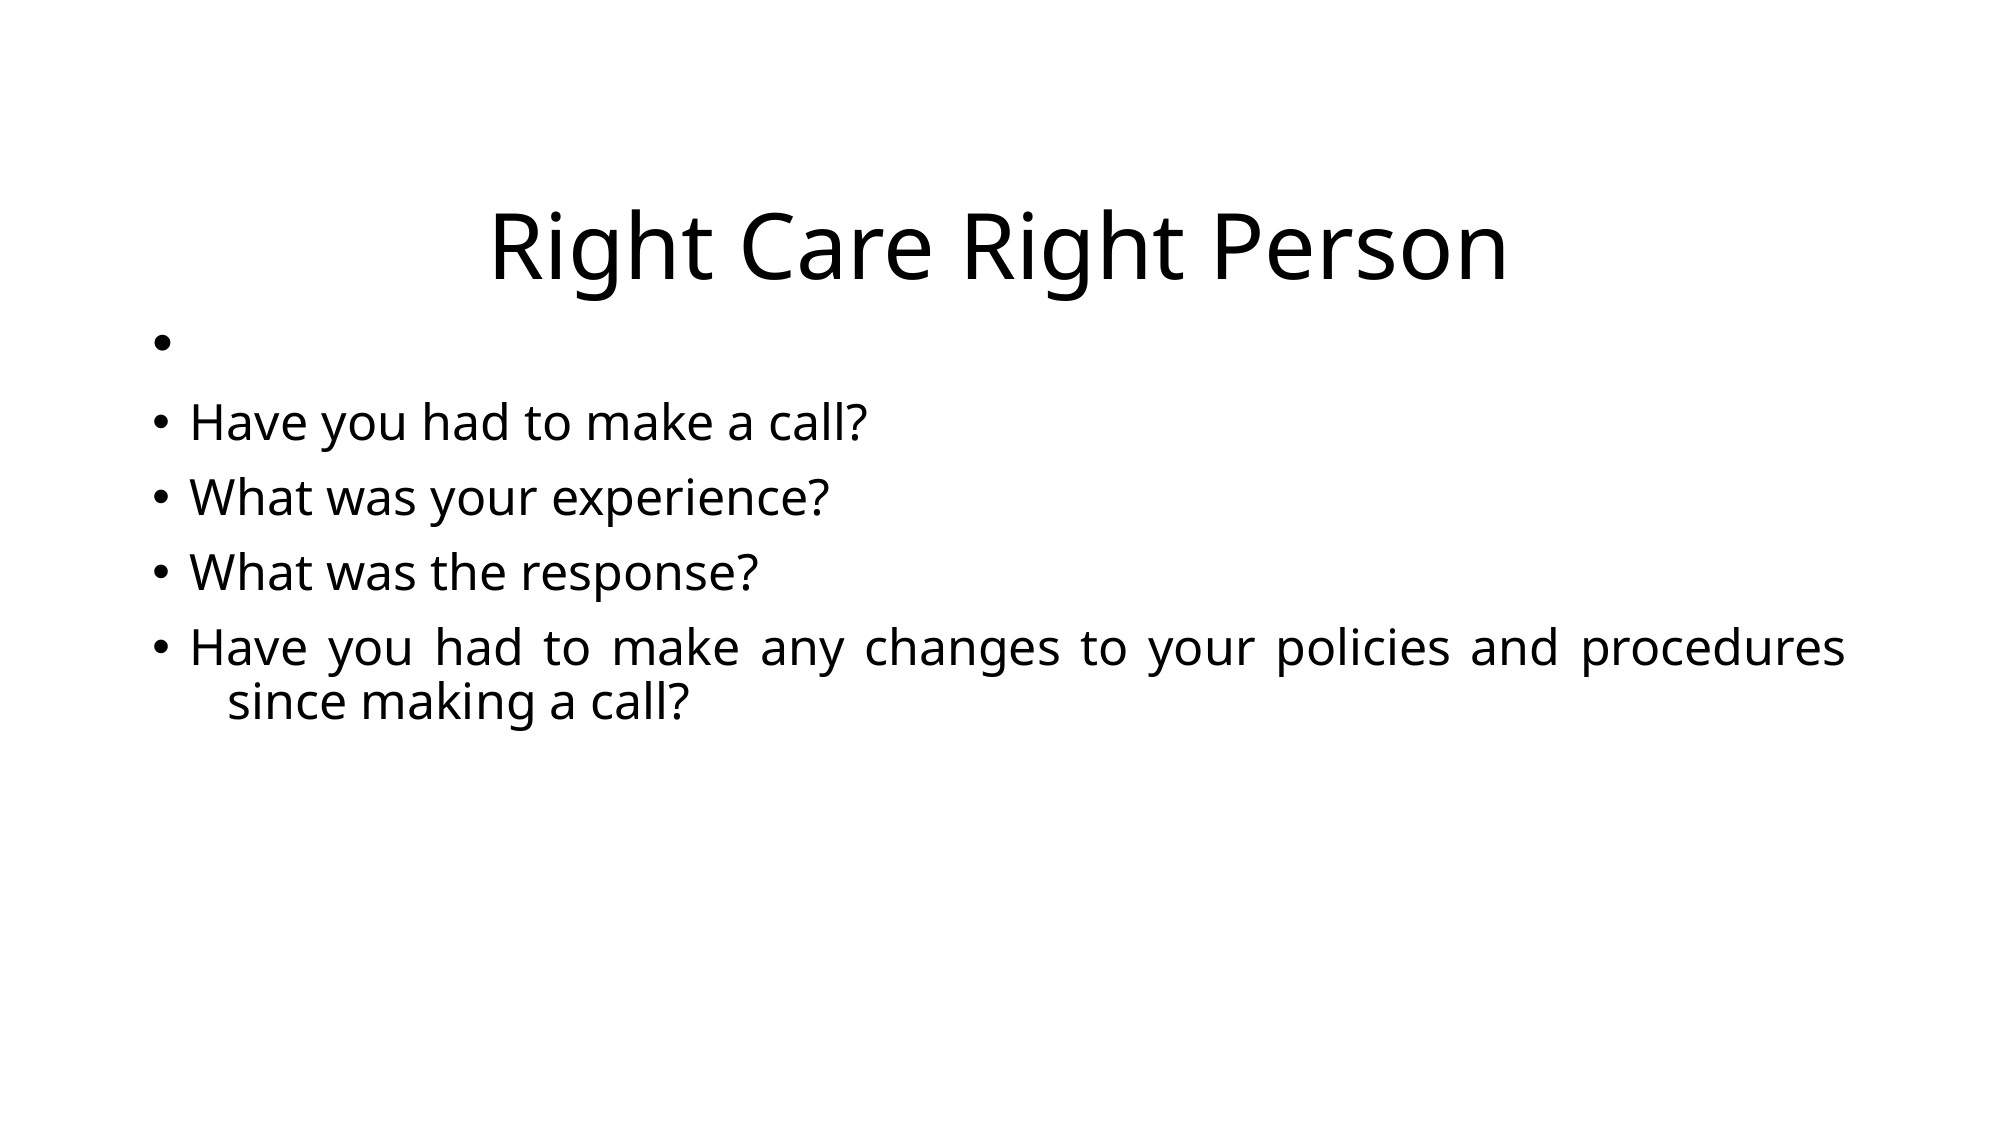

# Right Care Right Person
Have you had to make a call?
What was your experience?
What was the response?
Have you had to make any changes to your policies and procedures since making a call?